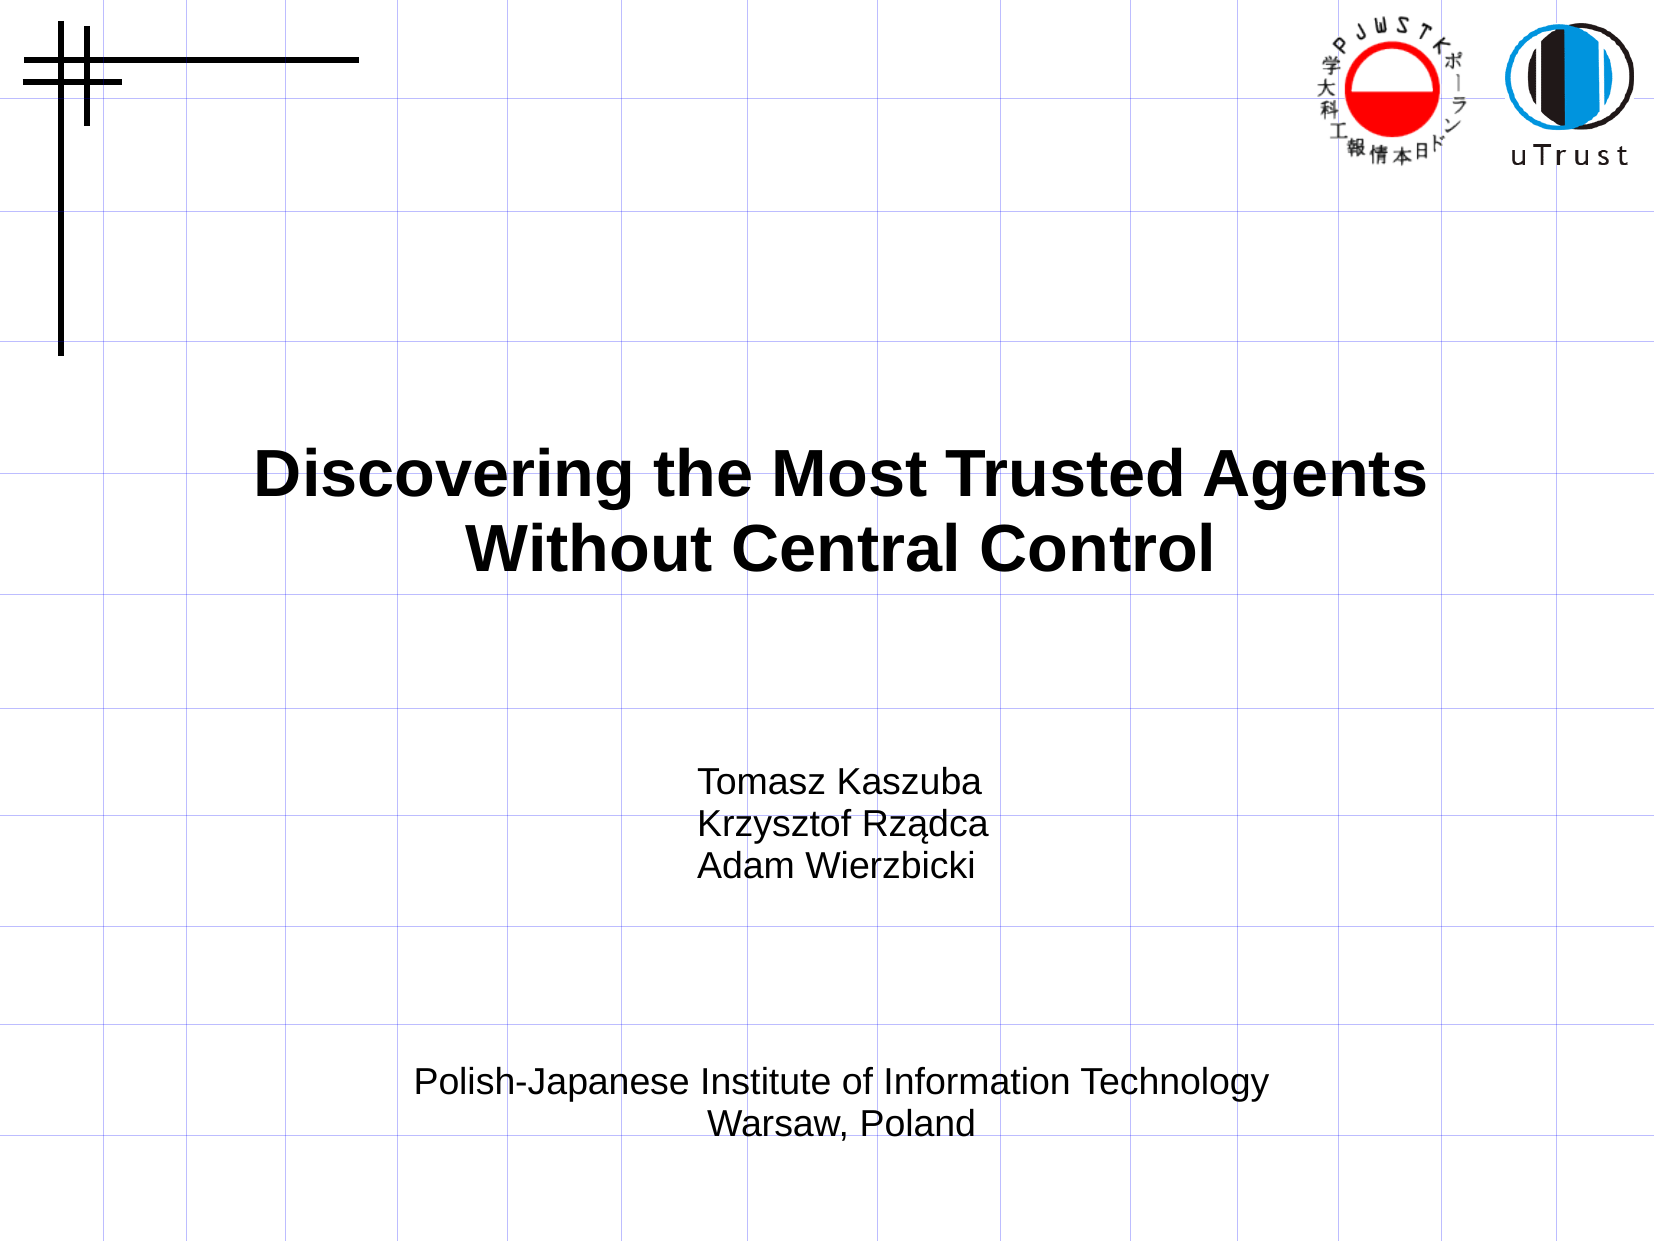

Discovering the Most Trusted Agents Without Central Control
Tomasz Kaszuba
Krzysztof Rządca
Adam Wierzbicki
Polish-Japanese Institute of Information Technology
Warsaw, Poland